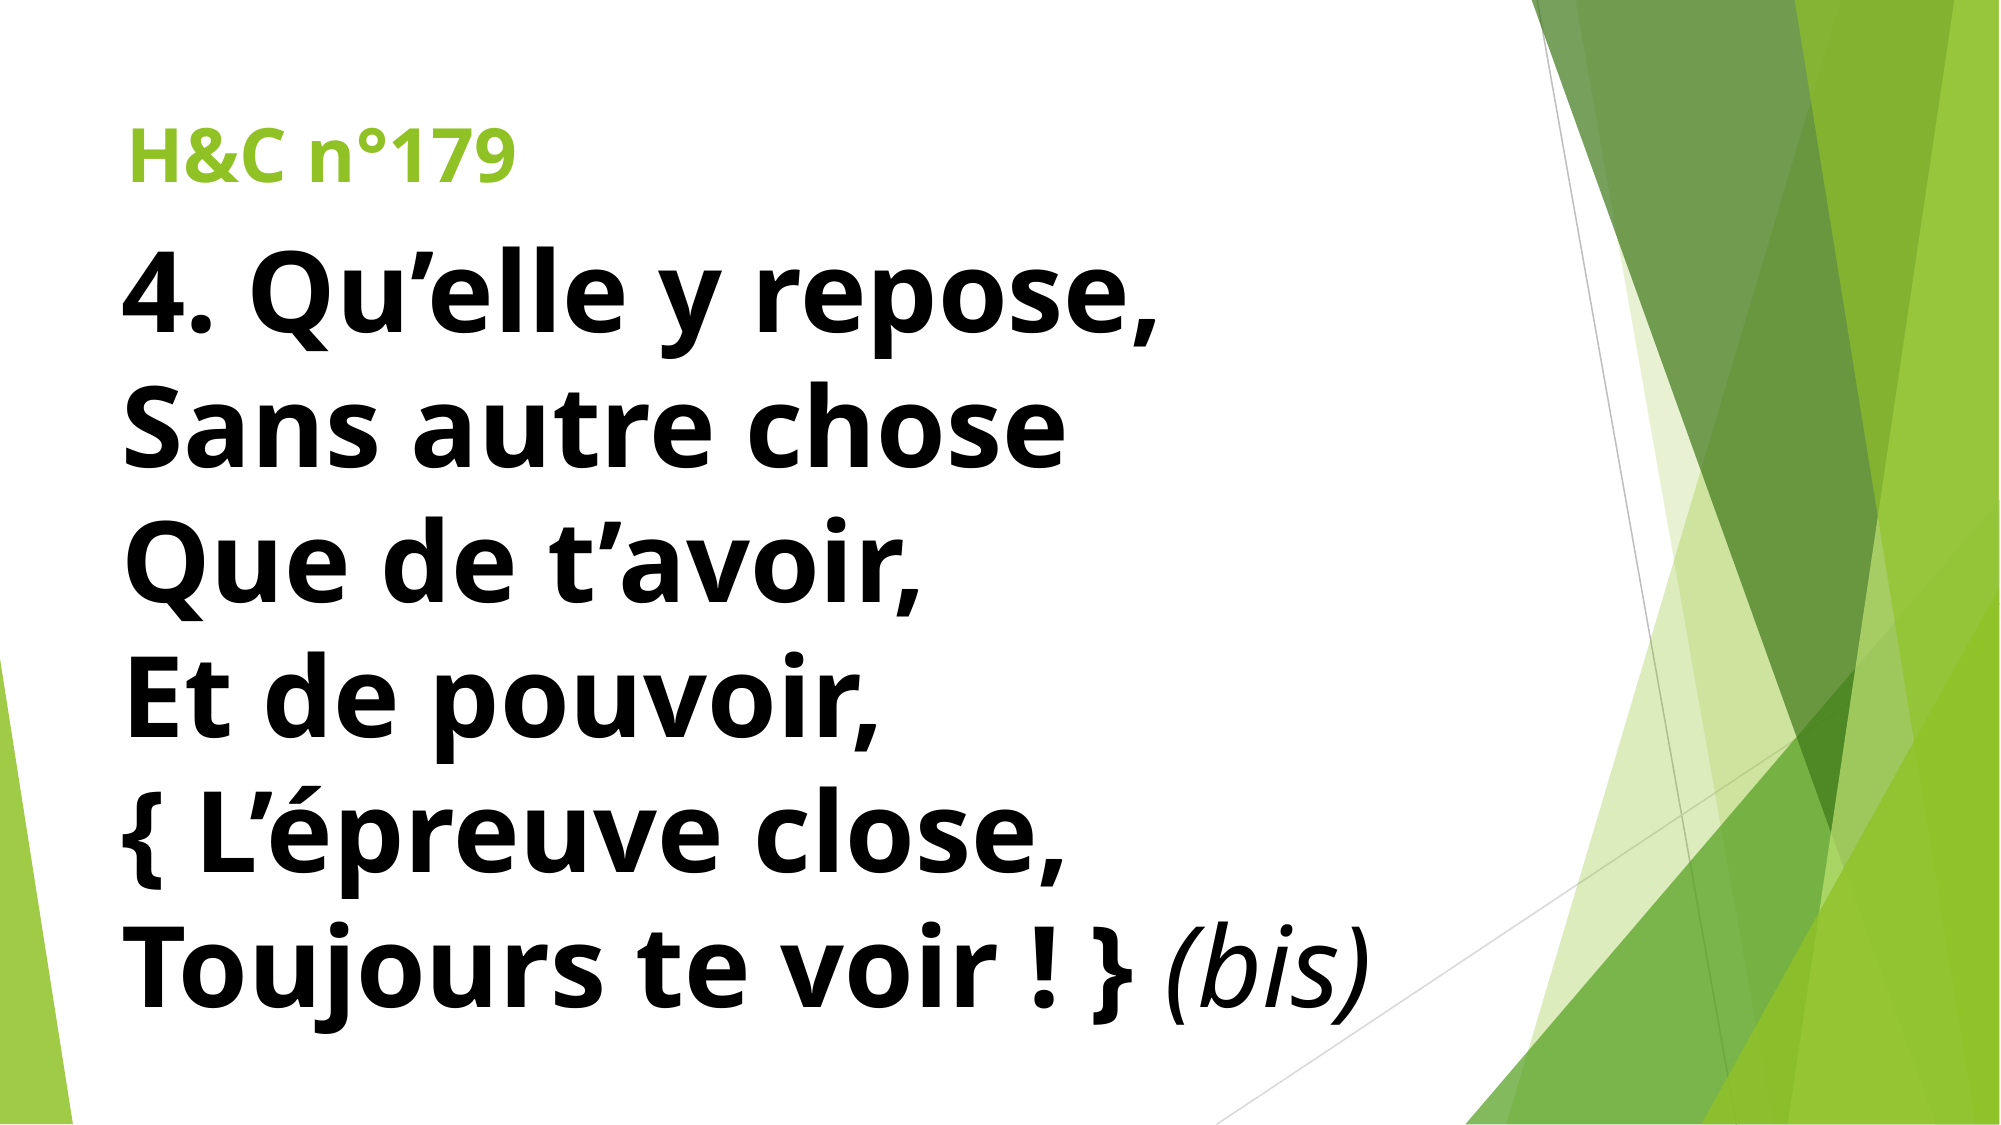

H&C n°179
4. Qu’elle y repose,
Sans autre chose
Que de t’avoir,
Et de pouvoir,
{ L’épreuve close,
Toujours te voir ! } (bis)